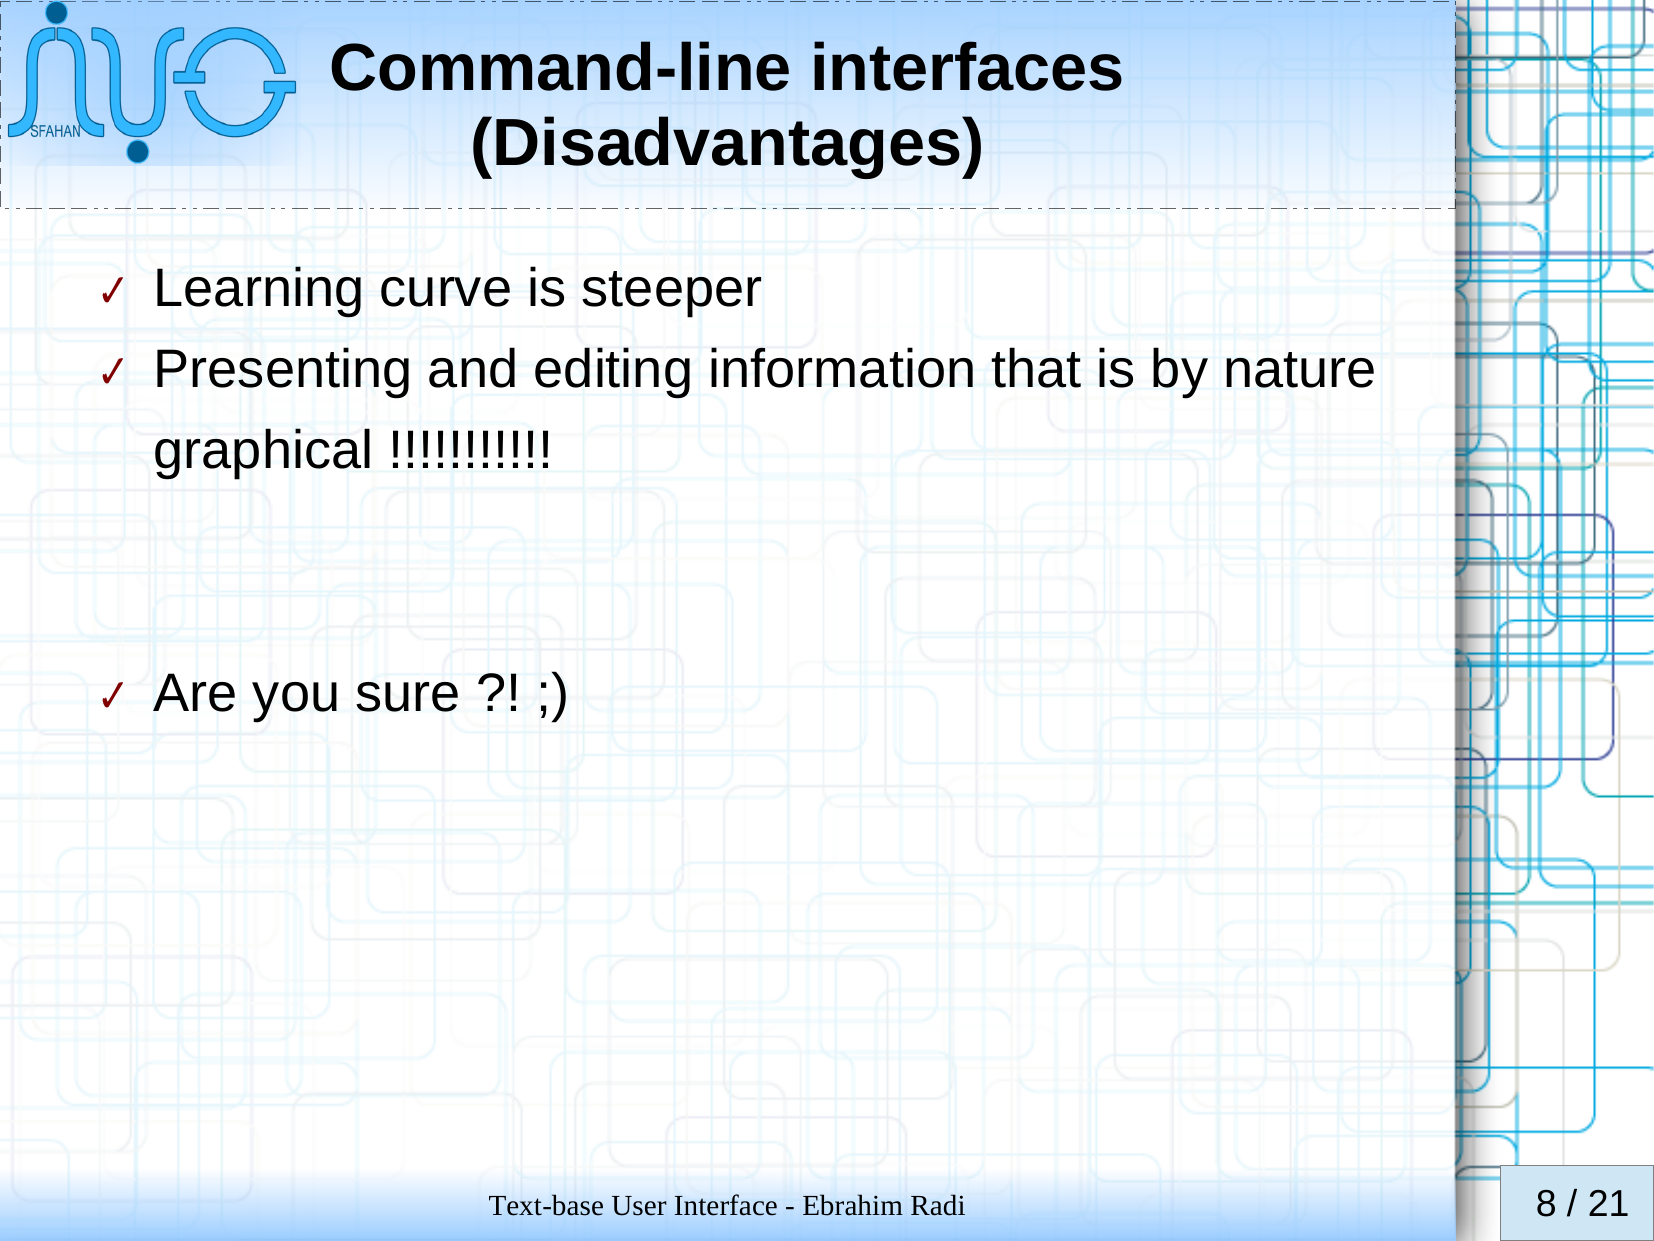

# Command-line interfaces (Disadvantages)
Learning curve is steeper
Presenting and editing information that is by nature graphical !!!!!!!!!!!
Are you sure ?! ;)
Text-base User Interface - Ebrahim Radi